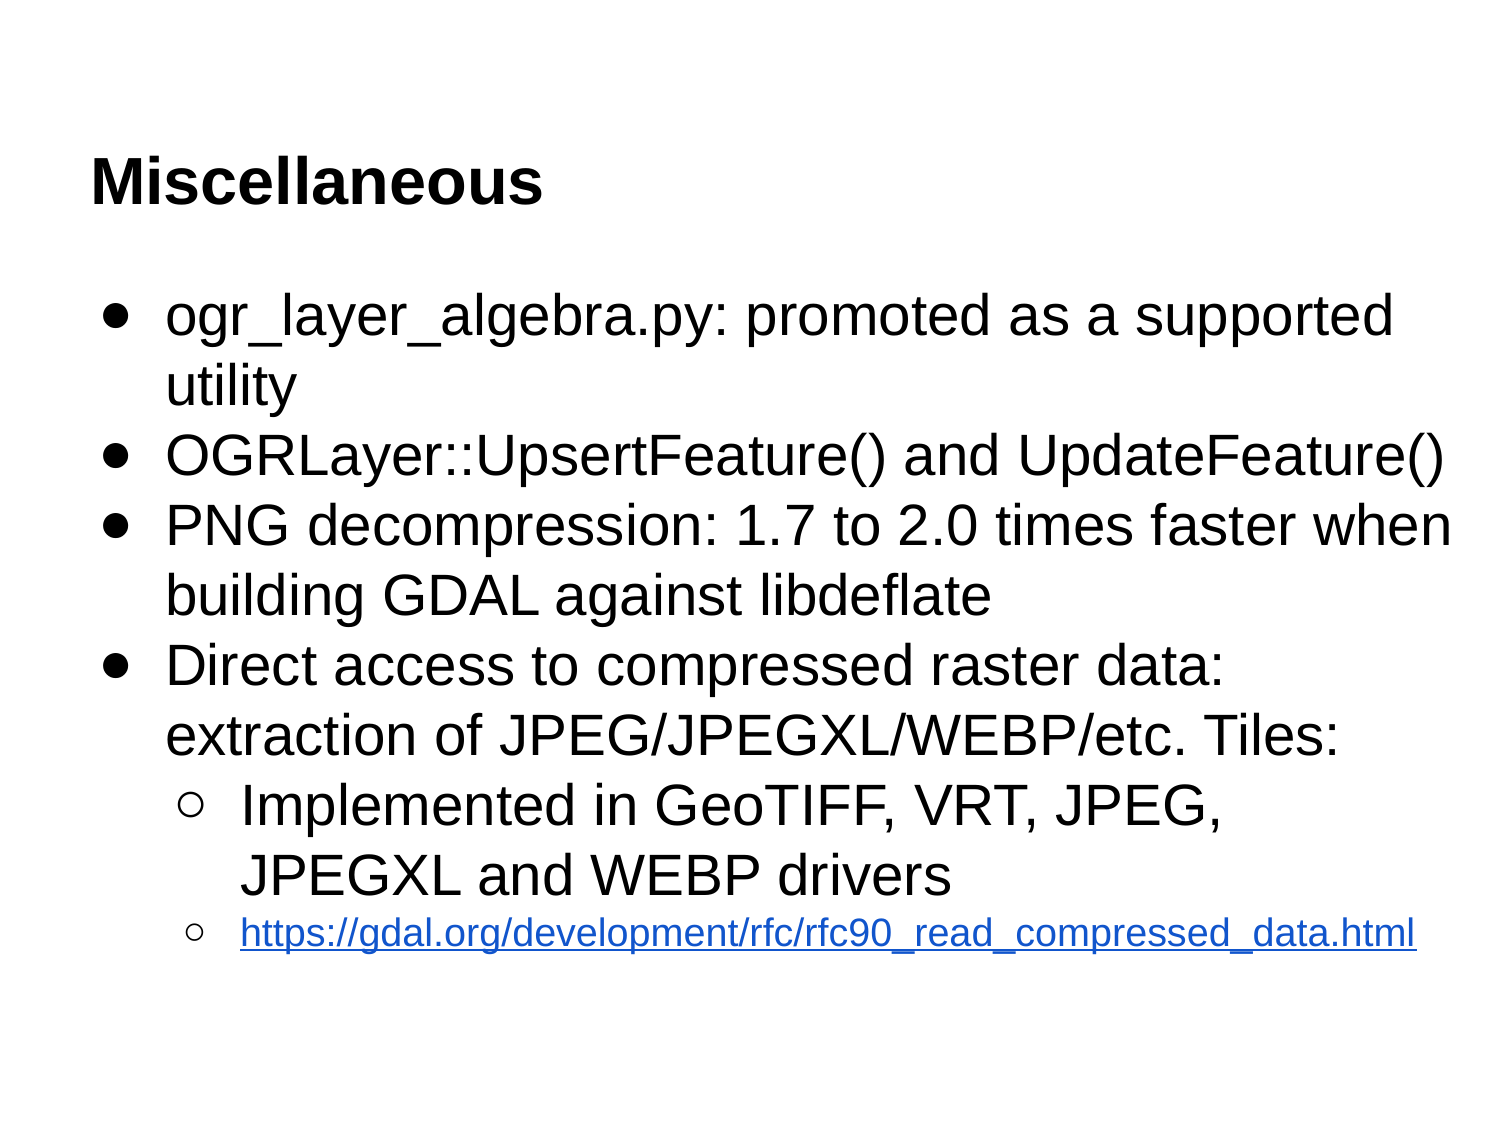

# Miscellaneous
ogr_layer_algebra.py: promoted as a supported utility
OGRLayer::UpsertFeature() and UpdateFeature()
PNG decompression: 1.7 to 2.0 times faster when building GDAL against libdeflate
Direct access to compressed raster data: extraction of JPEG/JPEGXL/WEBP/etc. Tiles:
Implemented in GeoTIFF, VRT, JPEG, JPEGXL and WEBP drivers
https://gdal.org/development/rfc/rfc90_read_compressed_data.html